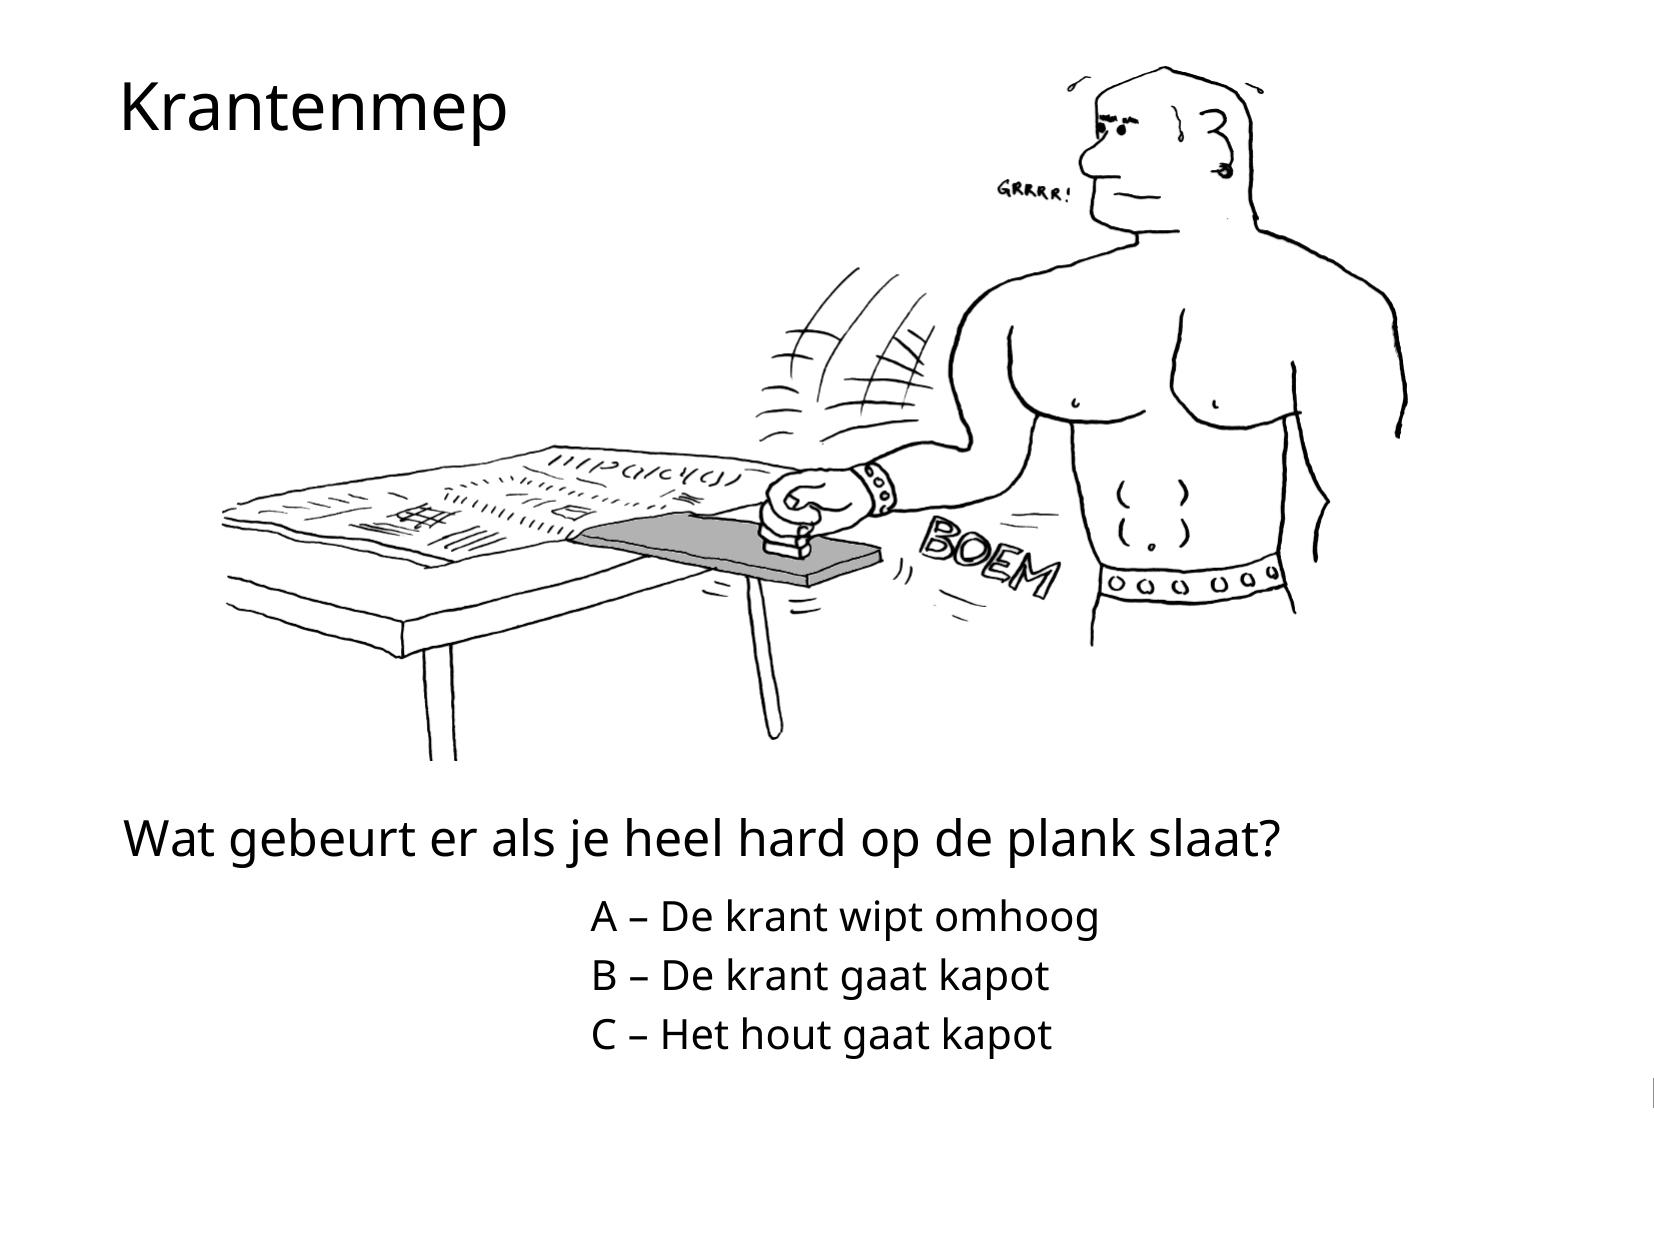

Krantenmep
Wat gebeurt er als je heel hard op de plank slaat?
A – De krant wipt omhoog
B – De krant gaat kapot
C – Het hout gaat kapot
D – Je hand gaat kapot.